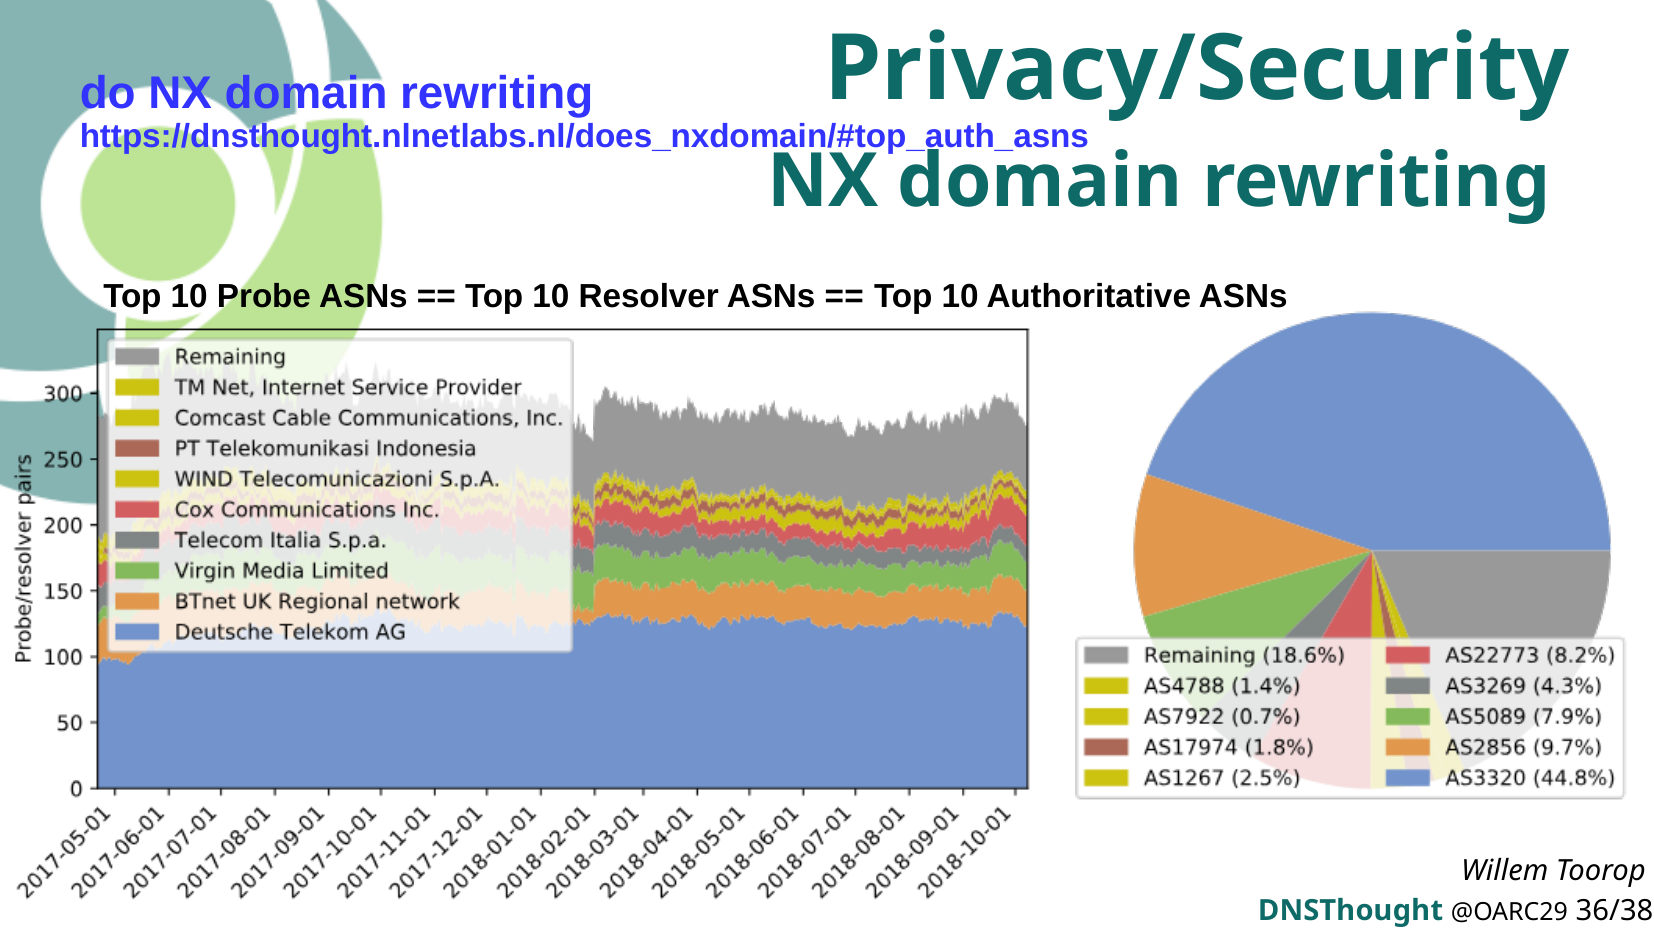

# Privacy/Security NX domain rewriting
do NX domain rewriting
https://dnsthought.nlnetlabs.nl/does_nxdomain/#top_auth_asns
Top 10 Probe ASNs == Top 10 Resolver ASNs == Top 10 Authoritative ASNs
36